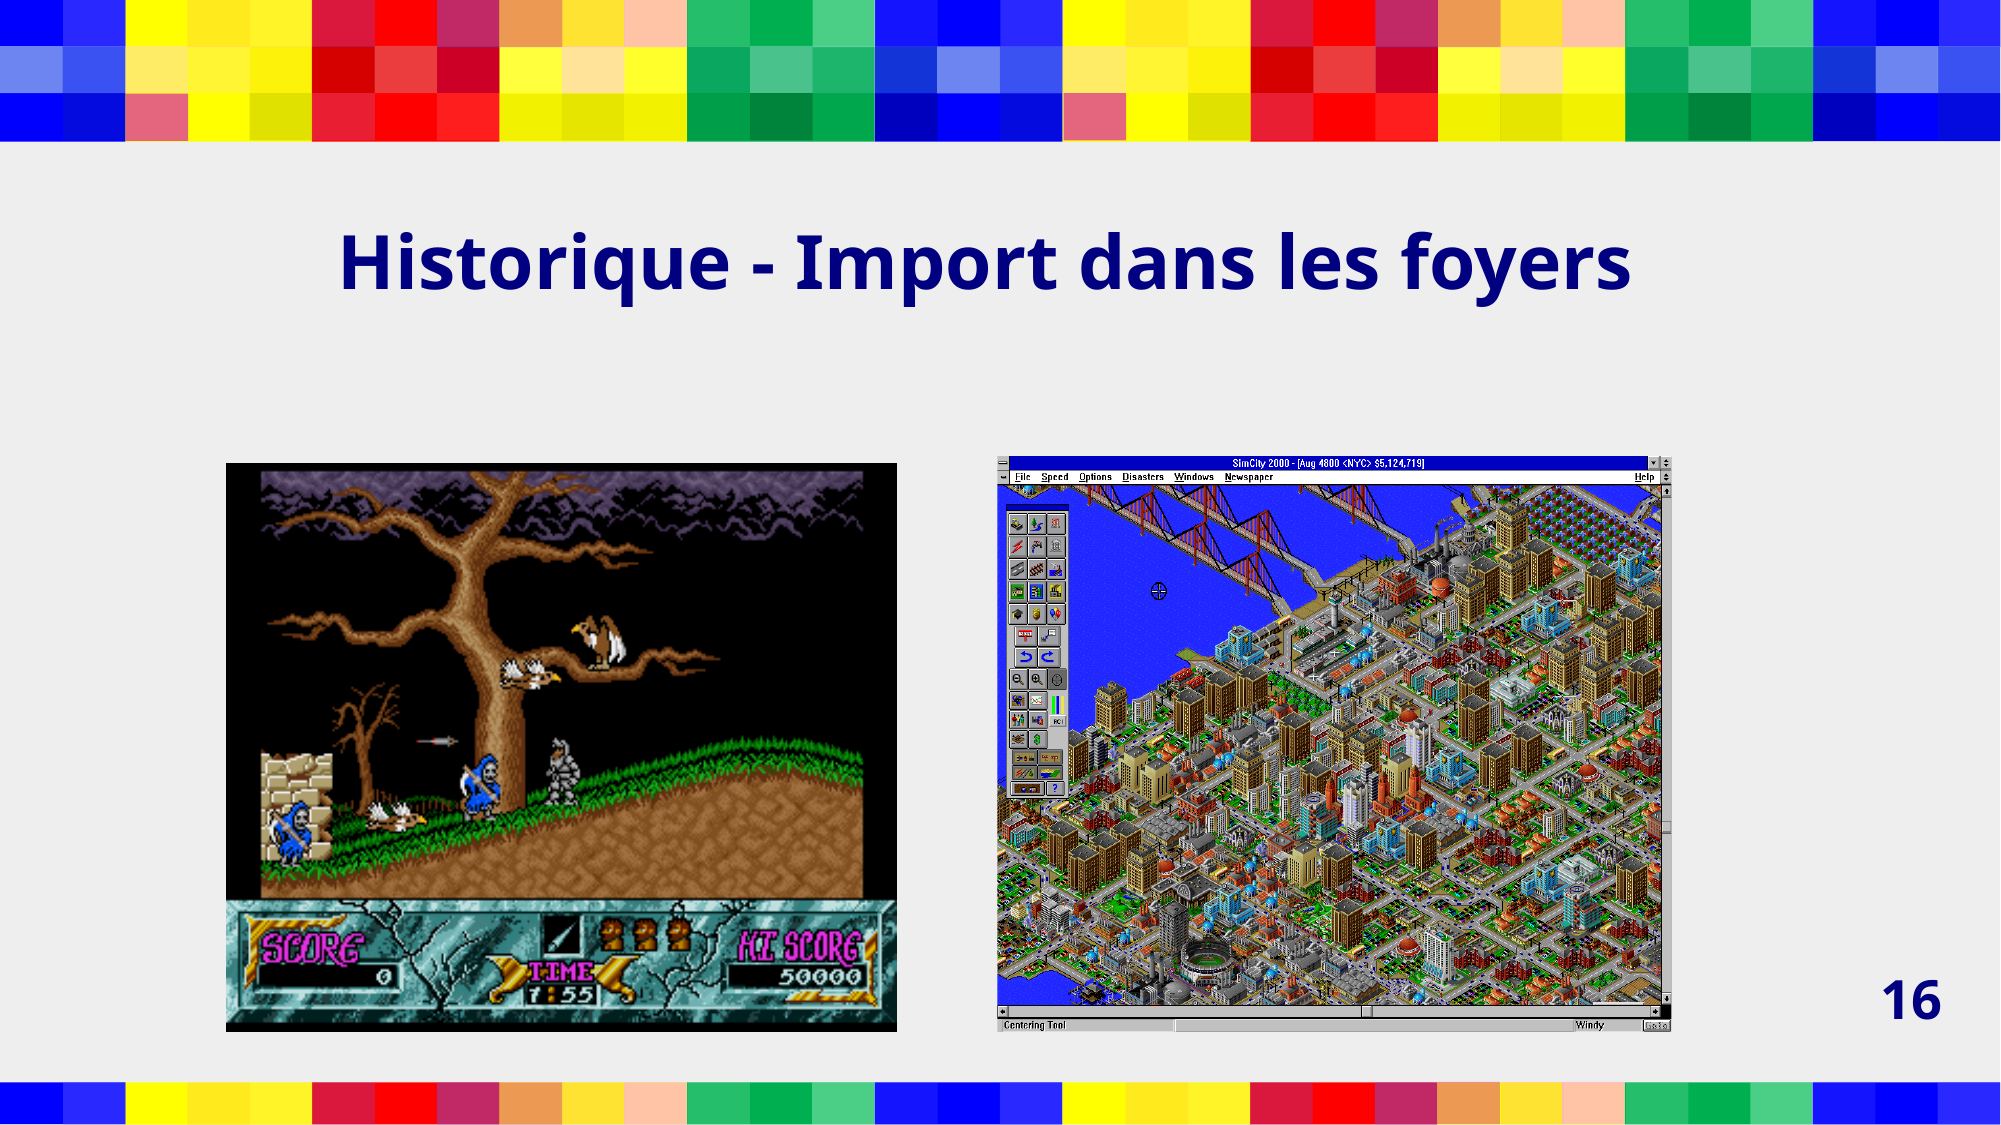

Historique - Import dans les foyers
# - Jeux PC : Ghouls 'N Ghosts (1989) et Simcity 2000
16